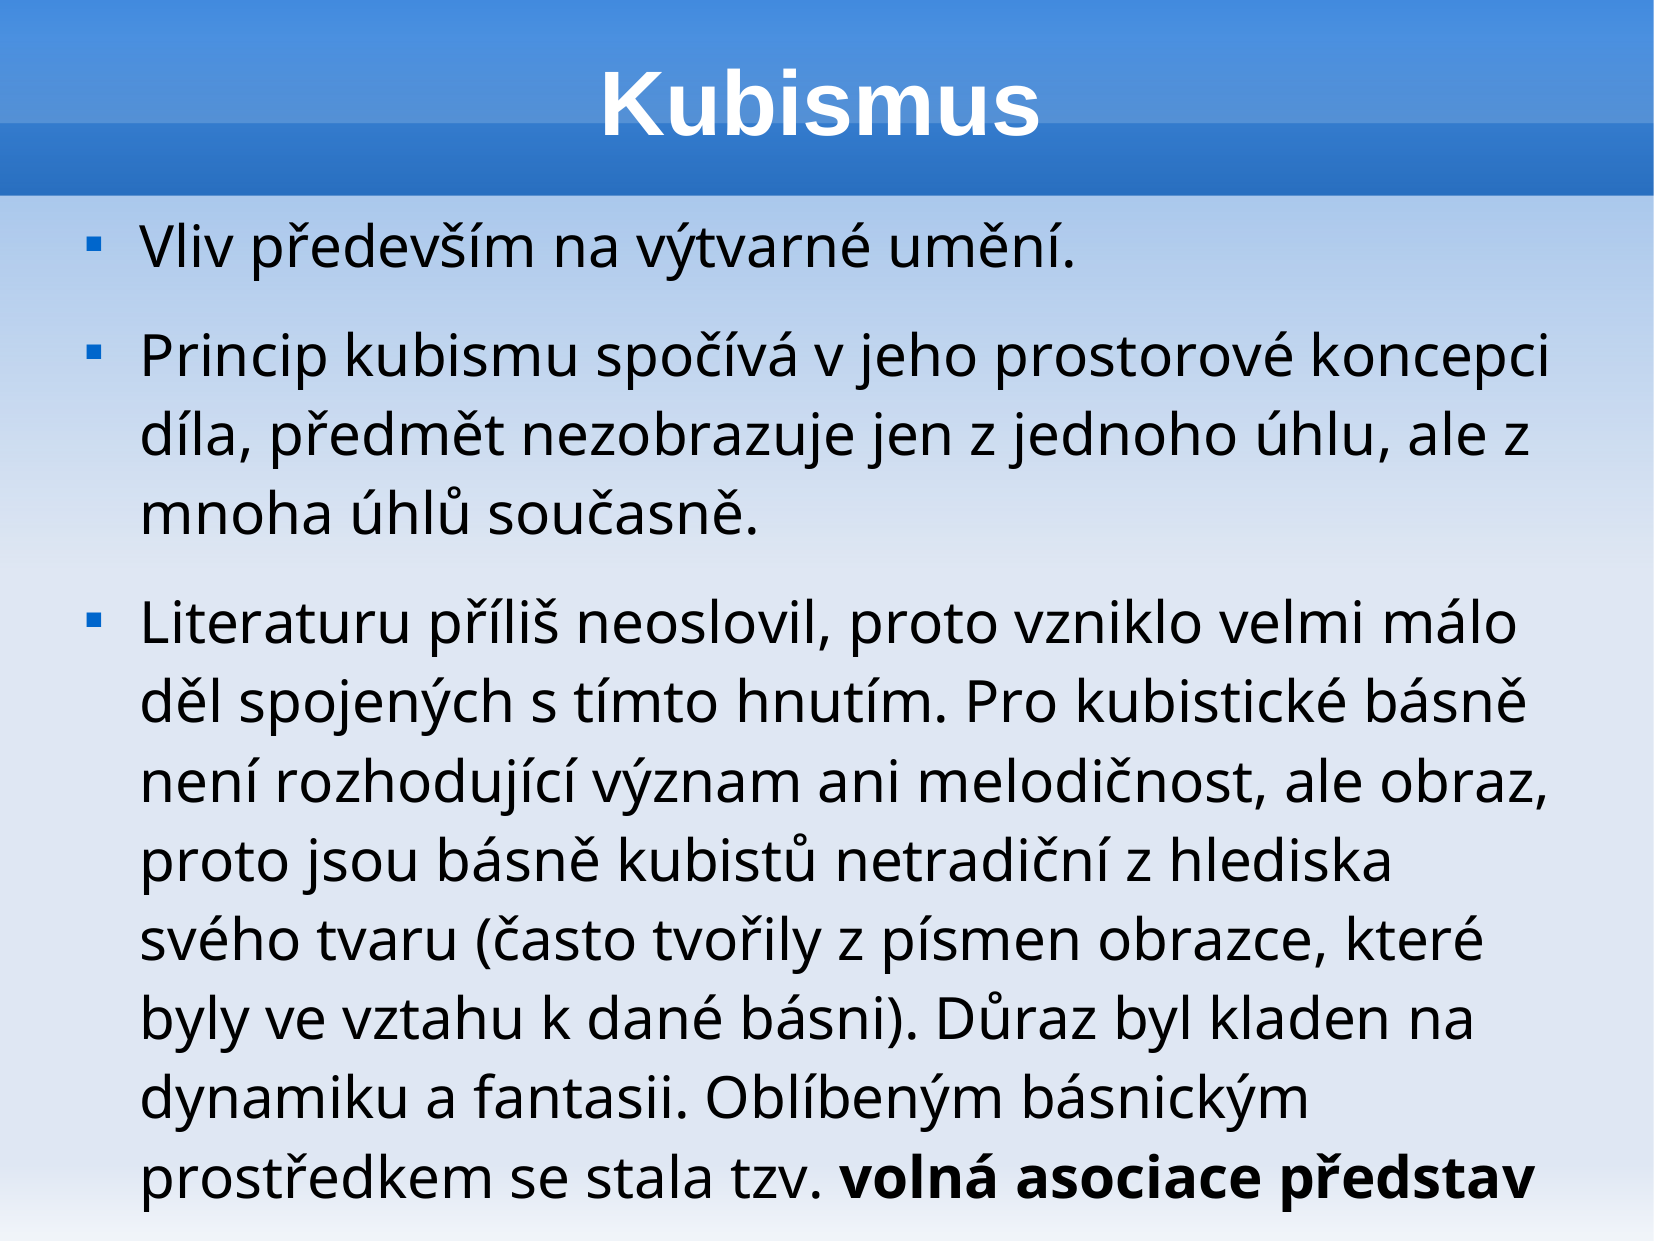

# Kubismus
Vliv především na výtvarné umění.
Princip kubismu spočívá v jeho prostorové koncepci díla, předmět nezobrazuje jen z jednoho úhlu, ale z mnoha úhlů současně.
Literaturu příliš neoslovil, proto vzniklo velmi málo děl spojených s tímto hnutím. Pro kubistické básně není rozhodující význam ani melodičnost, ale obraz, proto jsou básně kubistů netradiční z hlediska svého tvaru (často tvořily z písmen obrazce, které byly ve vztahu k dané básni). Důraz byl kladen na dynamiku a fantasii. Oblíbeným básnickým prostředkem se stala tzv. volná asociace představ